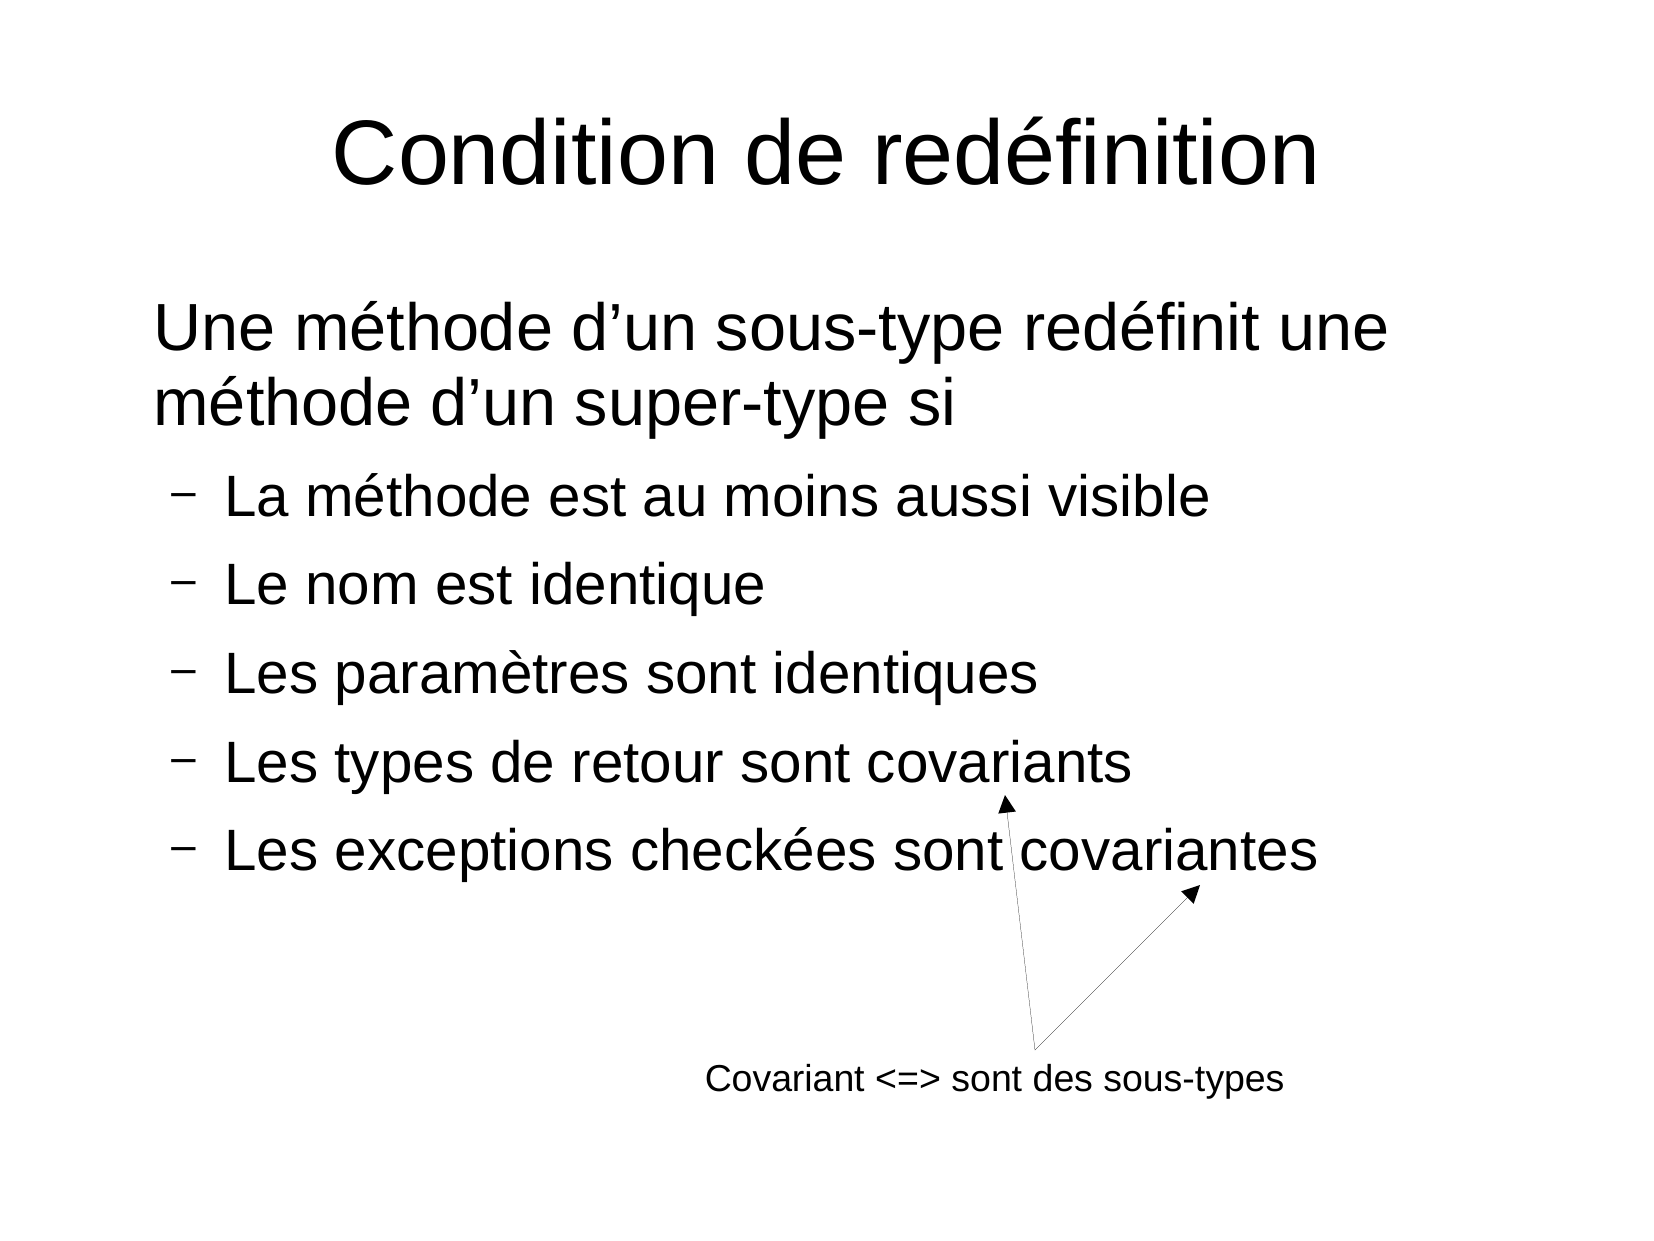

# Condition de redéfinition
Une méthode d’un sous-type redéfinit une méthode d’un super-type si
La méthode est au moins aussi visible
Le nom est identique
Les paramètres sont identiques
Les types de retour sont covariants
Les exceptions checkées sont covariantes
Covariant <=> sont des sous-types